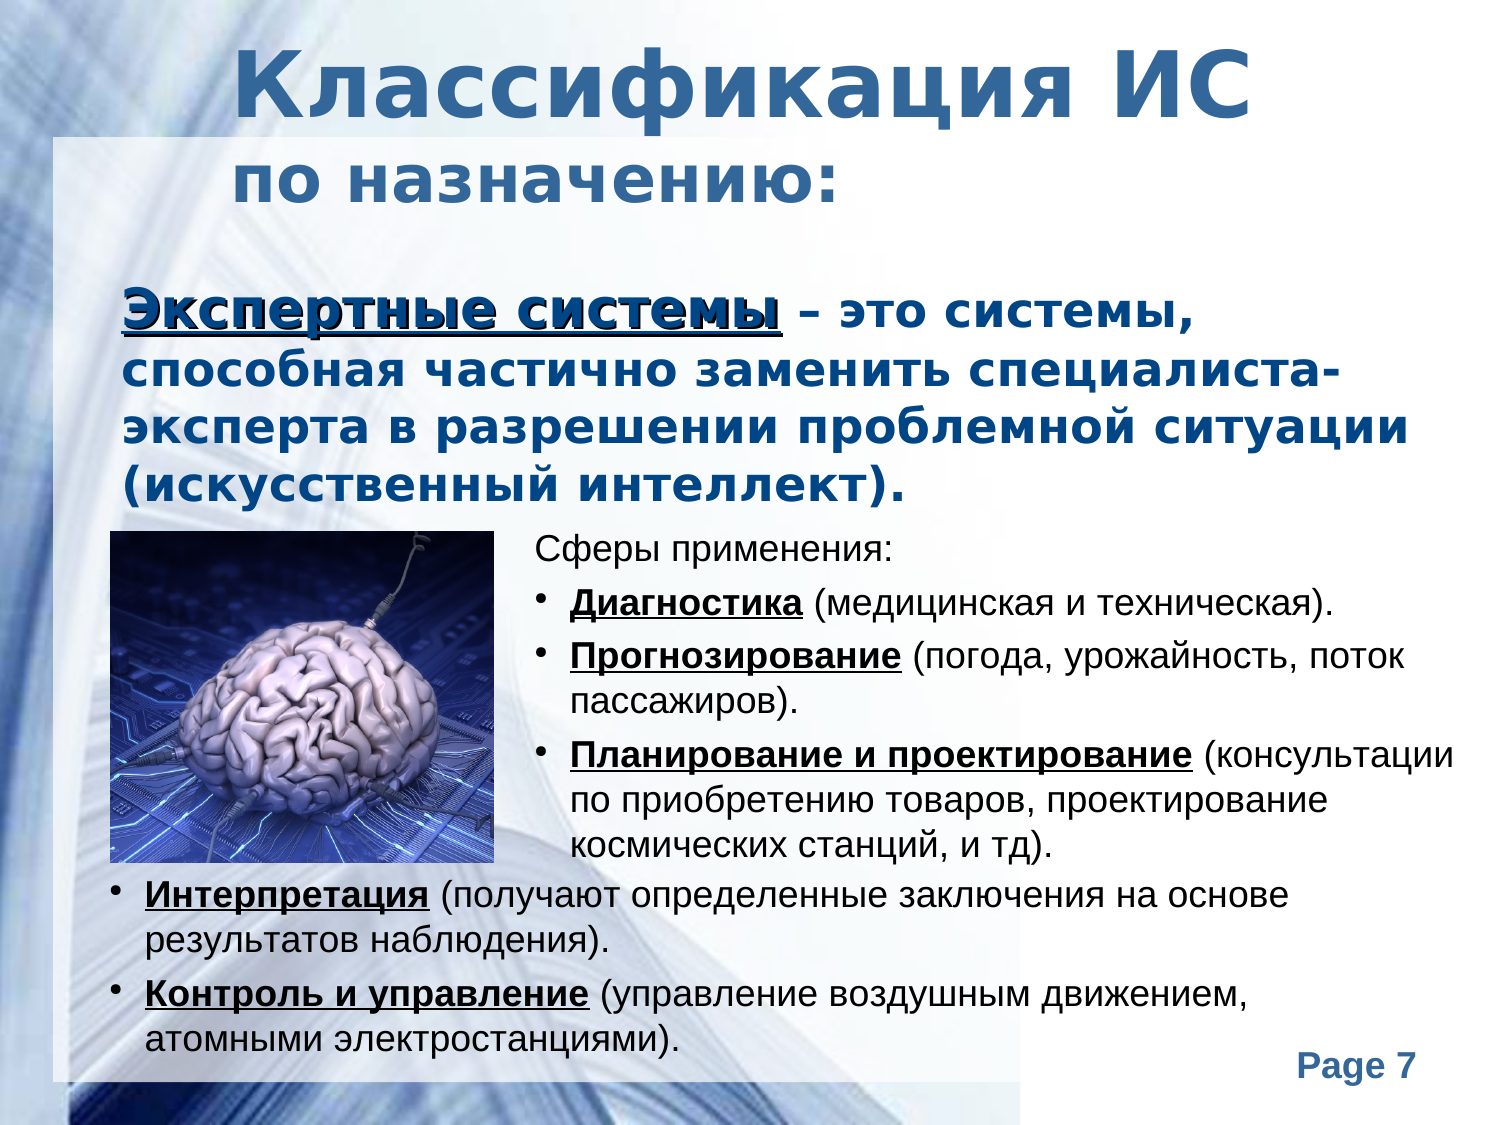

Классификация ИС
по назначению:
Экспертные системы – это системы, способная частично заменить специалиста-эксперта в разрешении проблемной ситуации (искусственный интеллект).
Сферы применения:
Диагностика (медицинская и техническая).
Прогнозирование (погода, урожайность, поток пассажиров).
Планирование и проектирование (консультации по приобретению товаров, проектирование космических станций, и тд).
Интерпретация (получают определенные заключения на основе результатов наблюдения).
Контроль и управление (управление воздушным движением, атомными электростанциями).